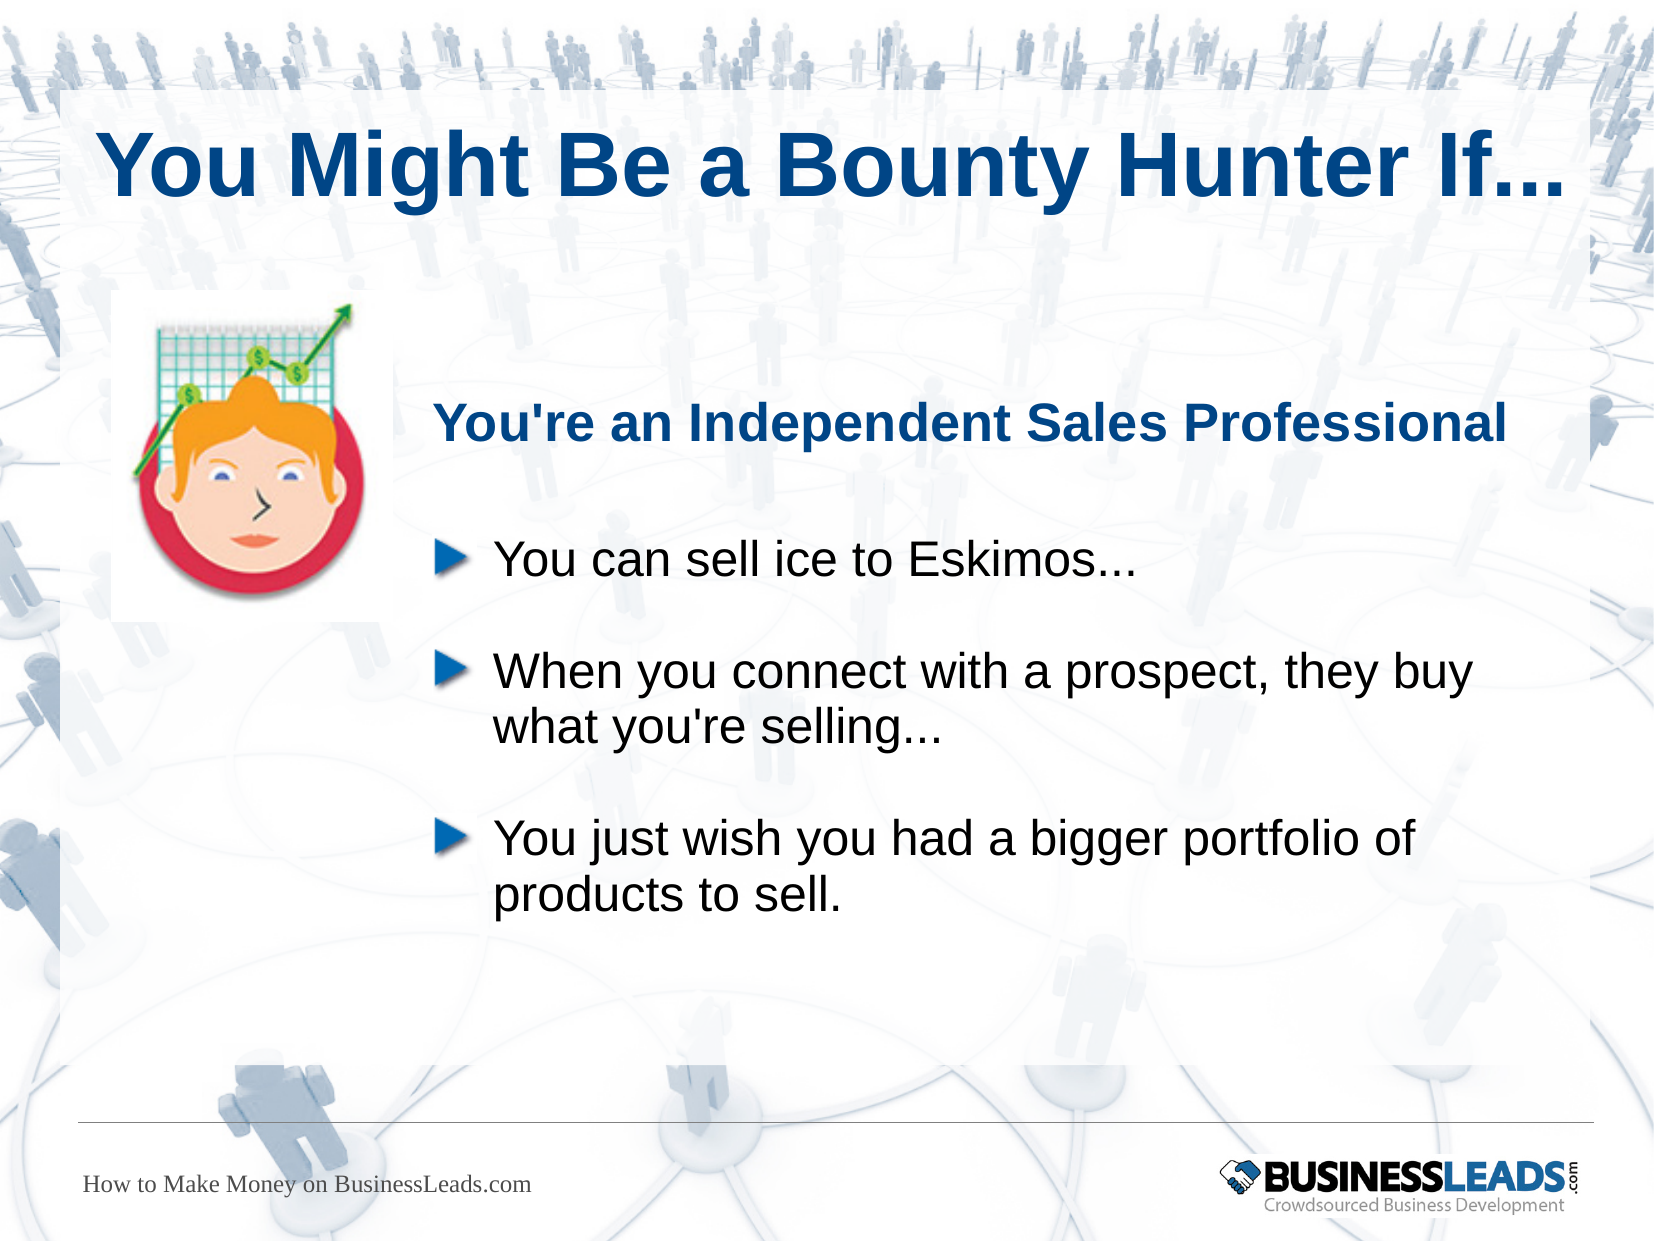

# You Might Be a Bounty Hunter If...
| You're an Independent Sales Professional |
| --- |
| You can sell ice to Eskimos... When you connect with a prospect, they buy what you're selling... You just wish you had a bigger portfolio of products to sell. |